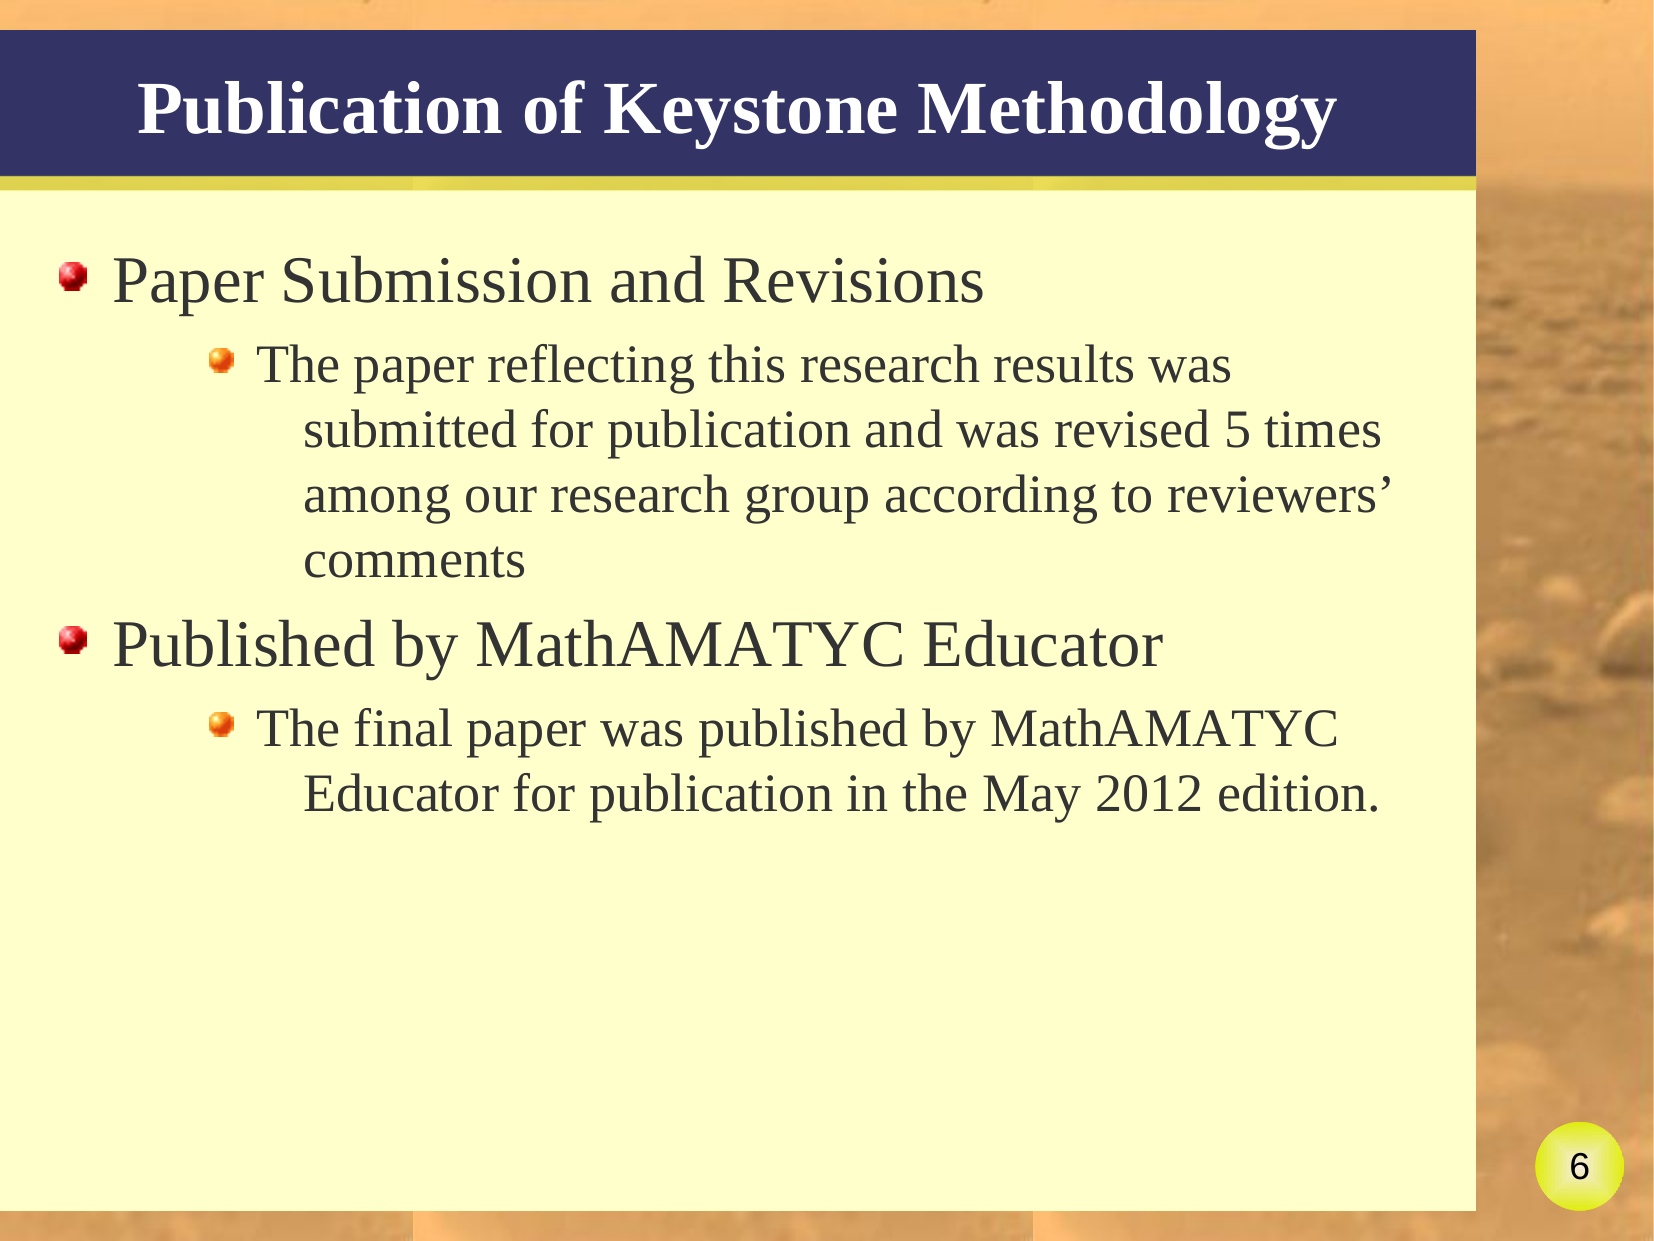

# Publication of Keystone Methodology
Paper Submission and Revisions
The paper reflecting this research results was submitted for publication and was revised 5 times among our research group according to reviewers’ comments
Published by MathAMATYC Educator
The final paper was published by MathAMATYC Educator for publication in the May 2012 edition.